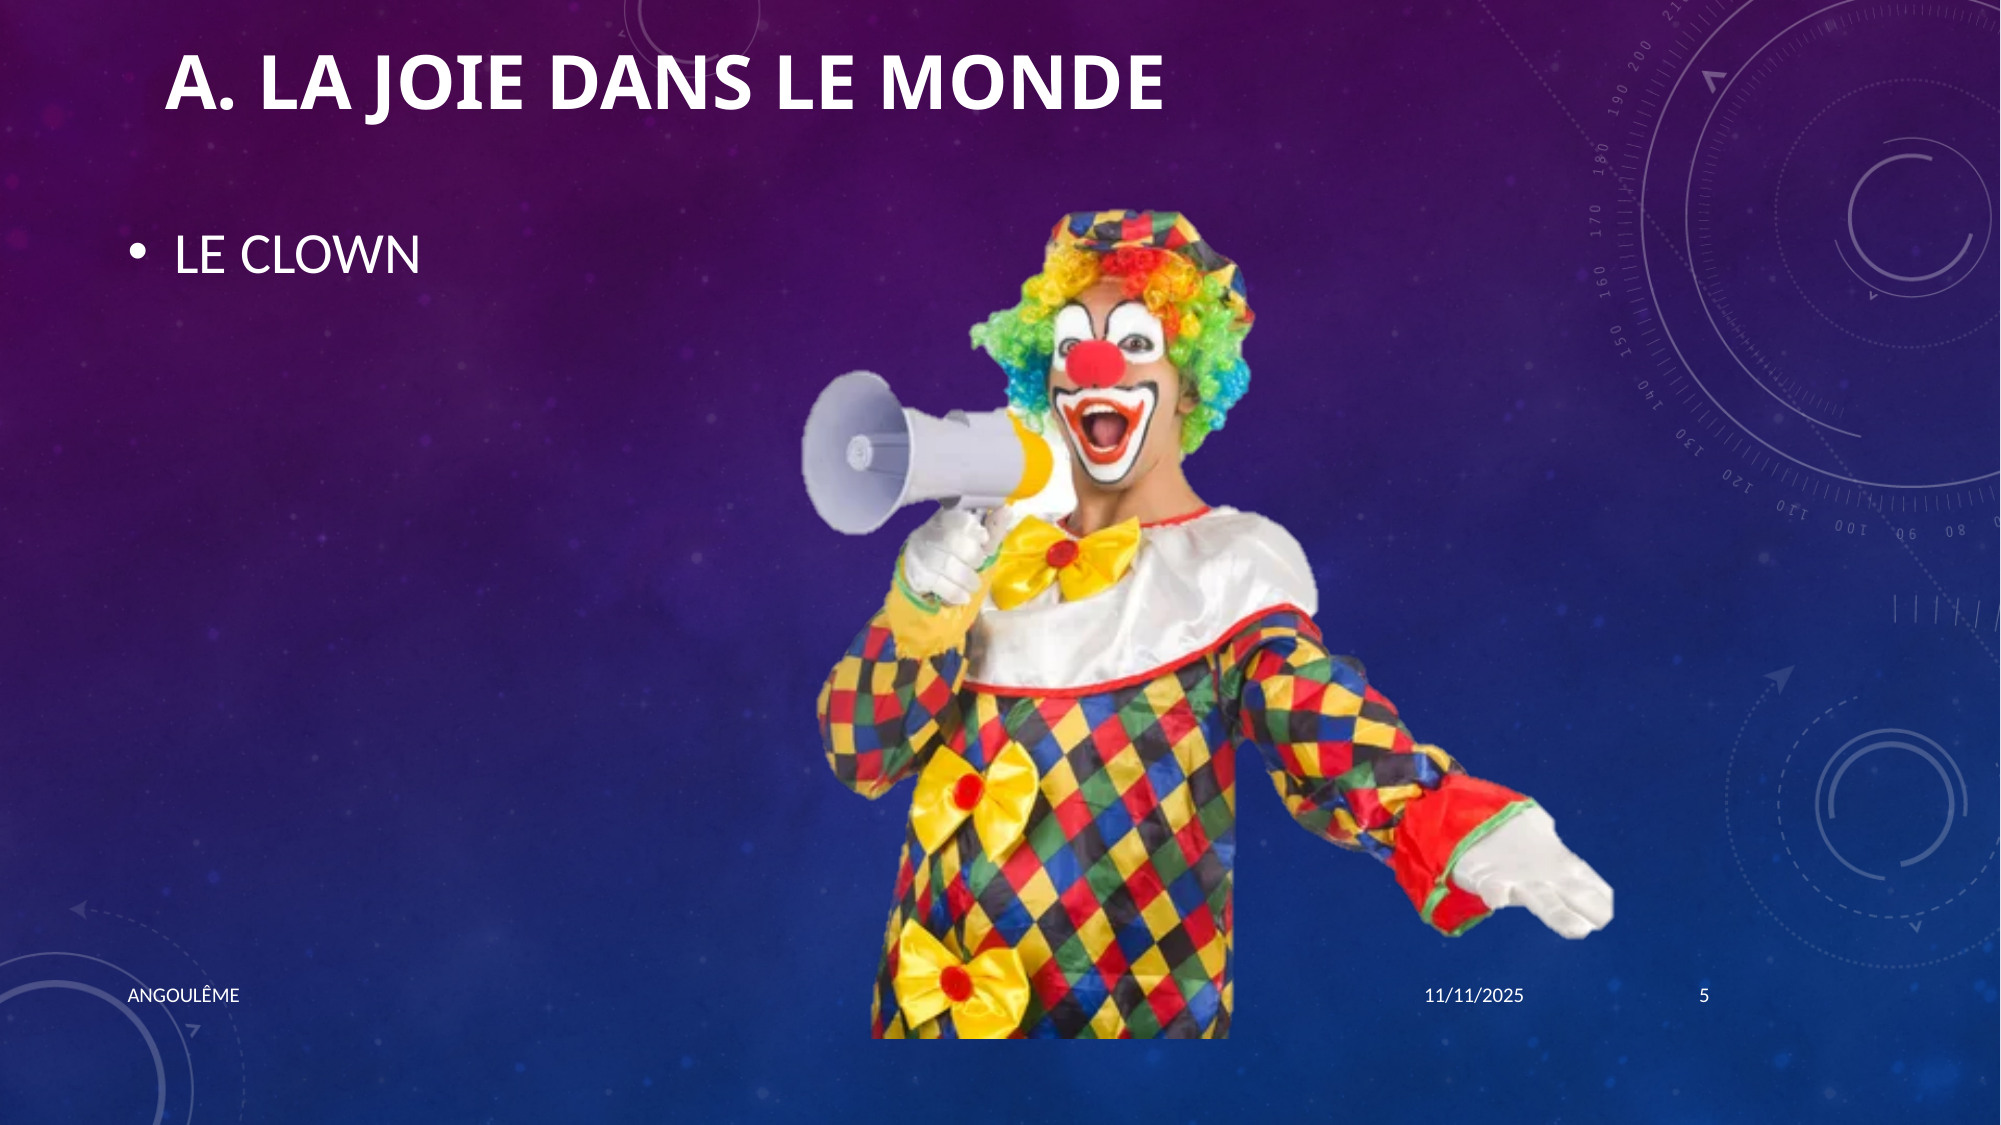

# A. La joie dans Le monde
LE CLOWN
ANGOULÊME
11/11/2025
5